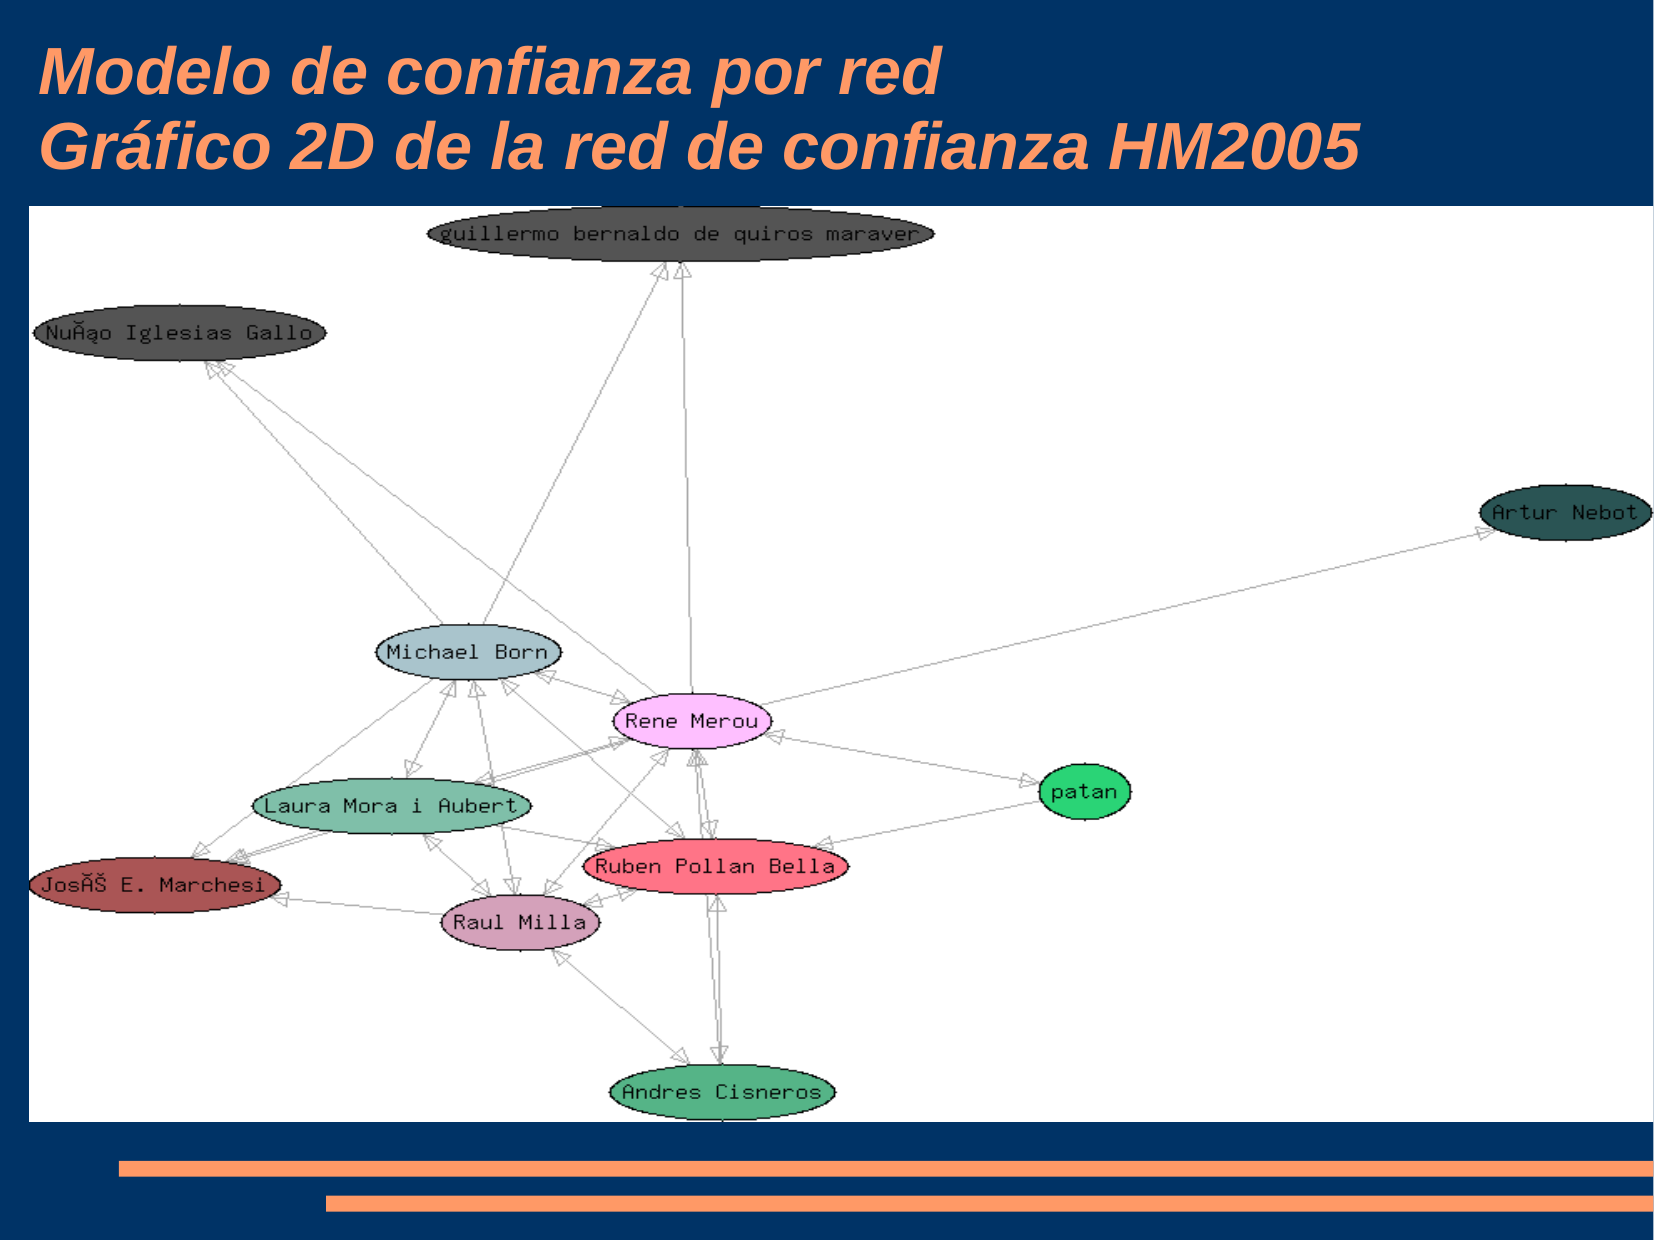

# Modelo de confianza por red Gráfico 2D de la red de confianza HM2005